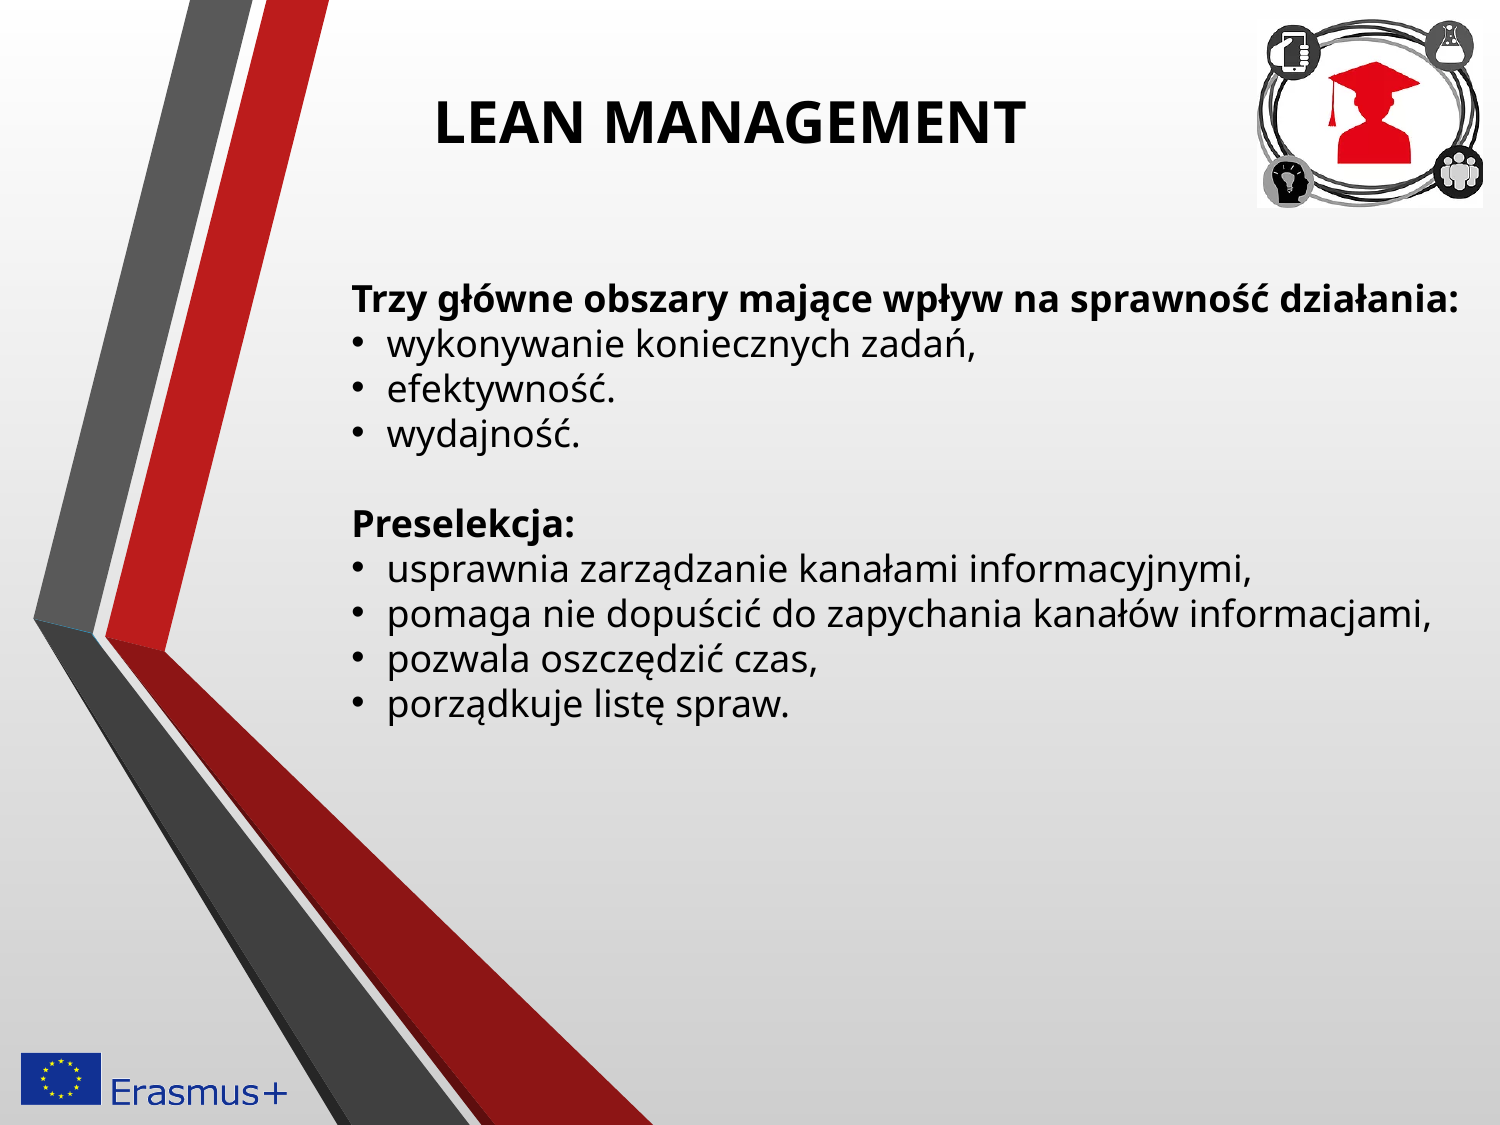

LEAN MANAGEMENT
Trzy główne obszary mające wpływ na sprawność działania:
wykonywanie koniecznych zadań,
efektywność.
wydajność.
Preselekcja:
usprawnia zarządzanie kanałami informacyjnymi,
pomaga nie dopuścić do zapychania kanałów informacjami,
pozwala oszczędzić czas,
porządkuje listę spraw.